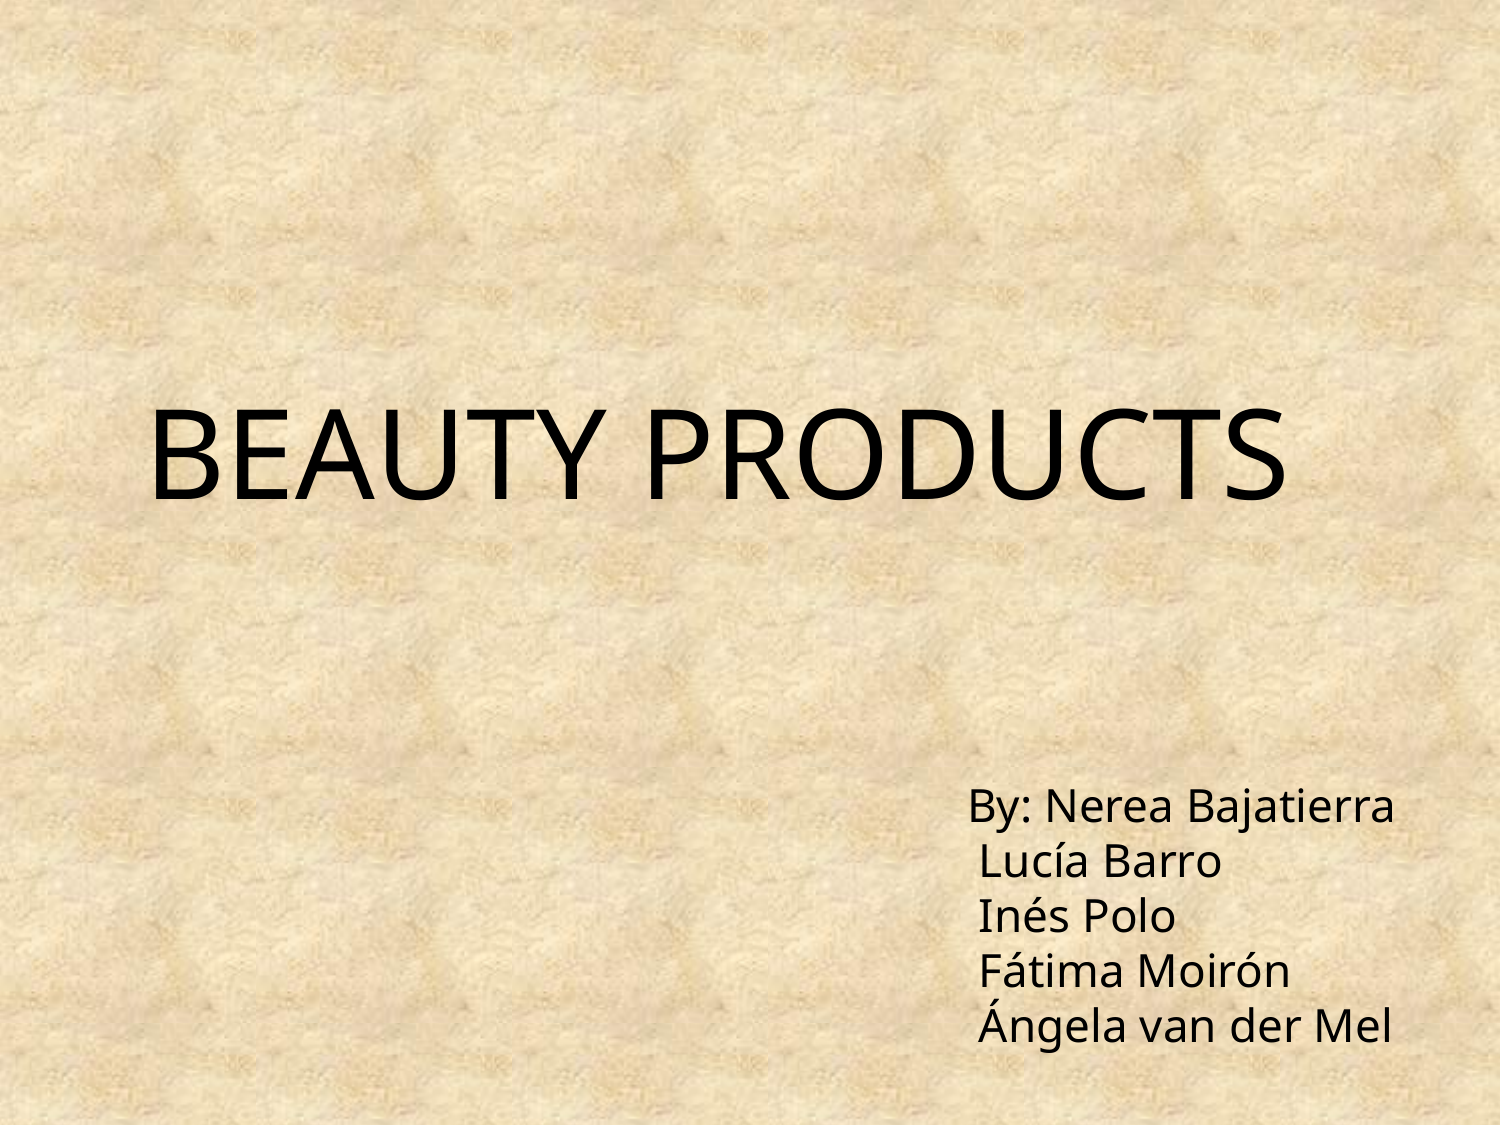

BEAUTY PRODUCTS
By: Nerea Bajatierra
 Lucía Barro
 Inés Polo
 Fátima Moirón
 Ángela van der Mel